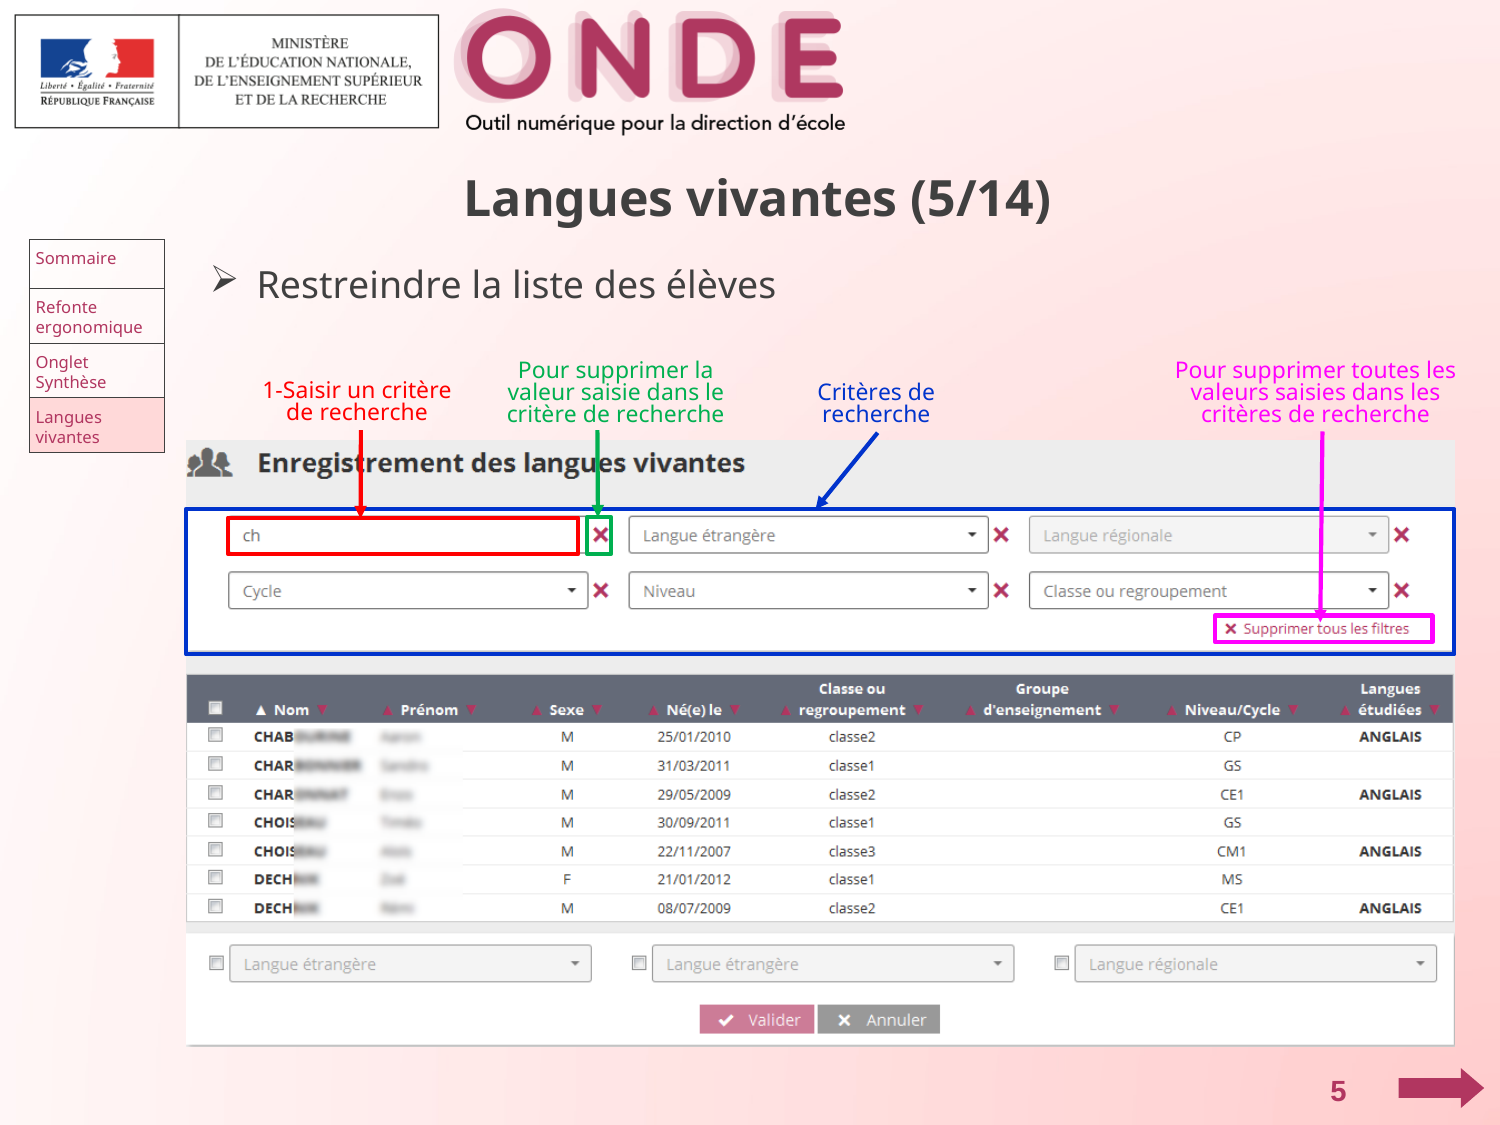

Langues vivantes (5/14)
| Sommaire |
| --- |
| Refonte ergonomique |
| Onglet Synthèse |
| Langues vivantes |
Restreindre la liste des élèves
Pour supprimer la valeur saisie dans le critère de recherche
Pour supprimer toutes les valeurs saisies dans les critères de recherche
1-Saisir un critère de recherche
Critères de recherche